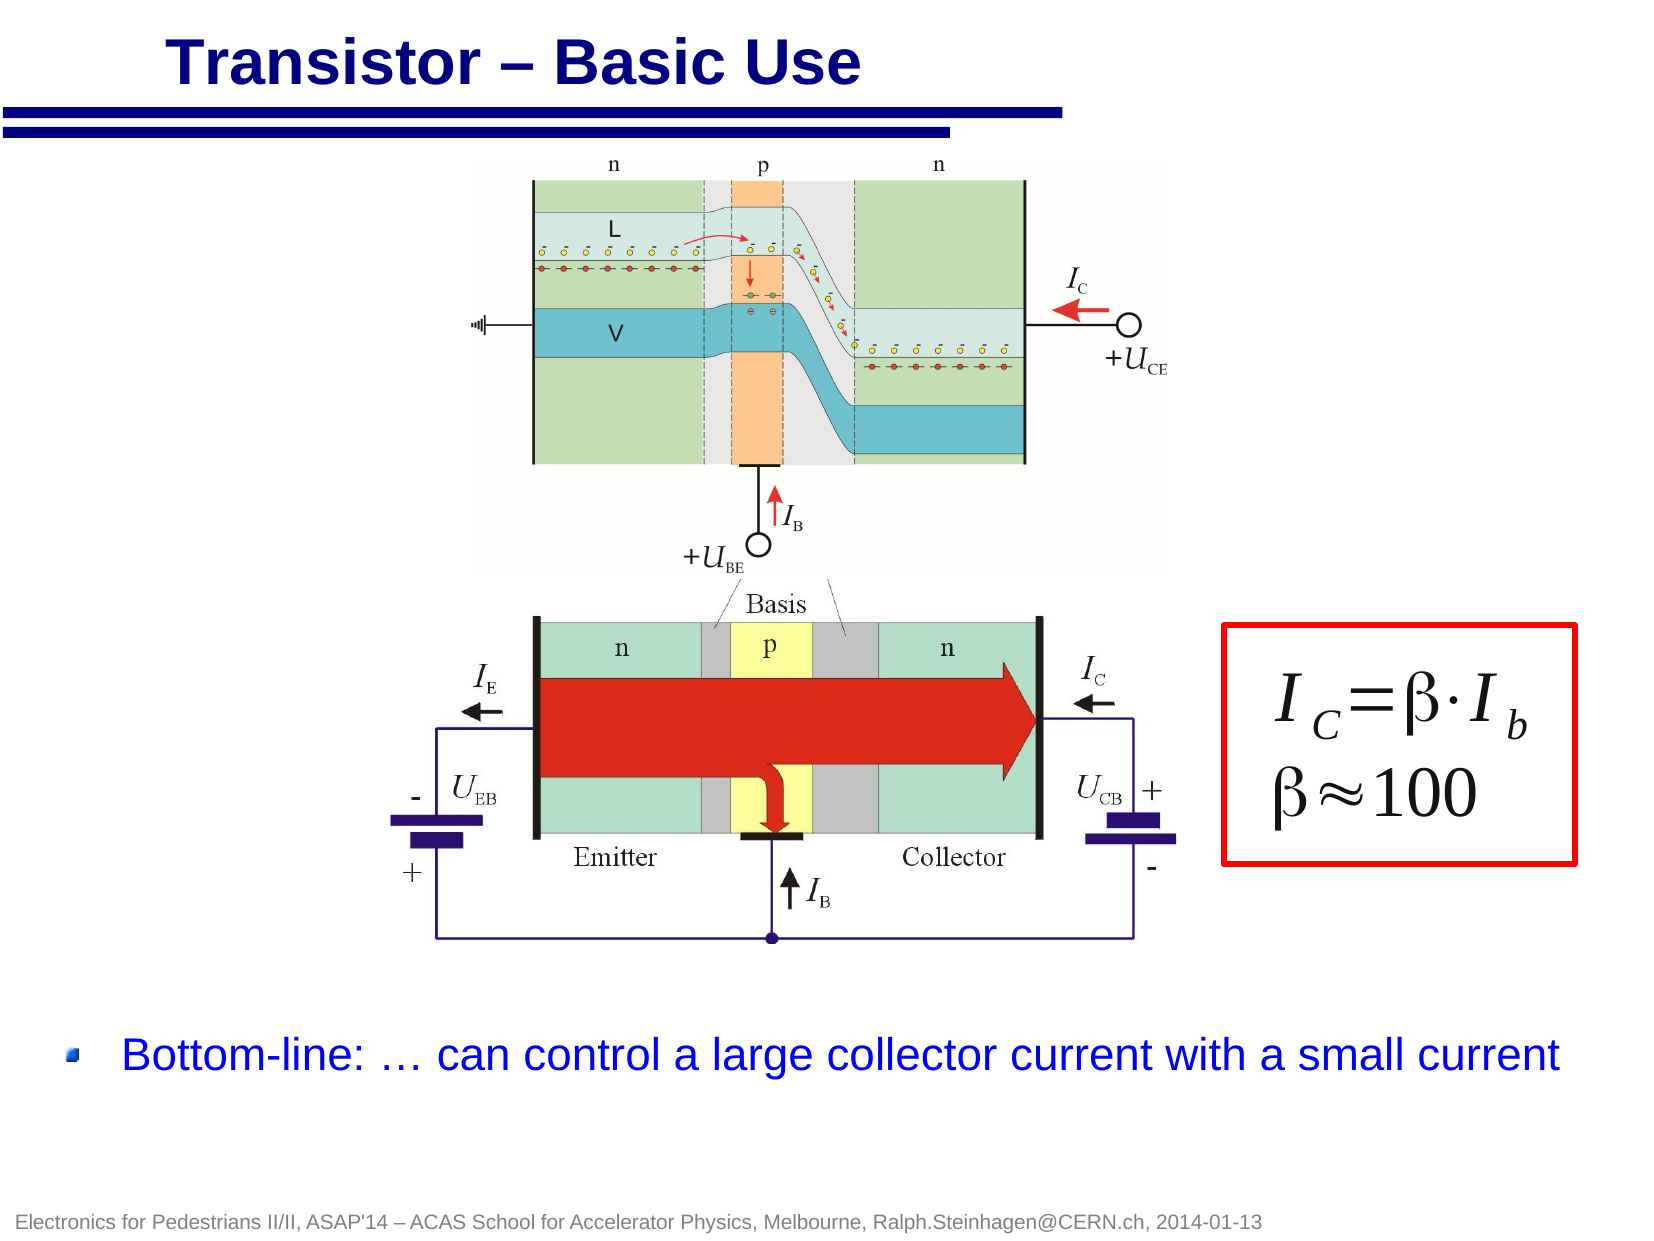

# Transistor – Basic Use
Bottom-line: … can control a large collector current with a small current